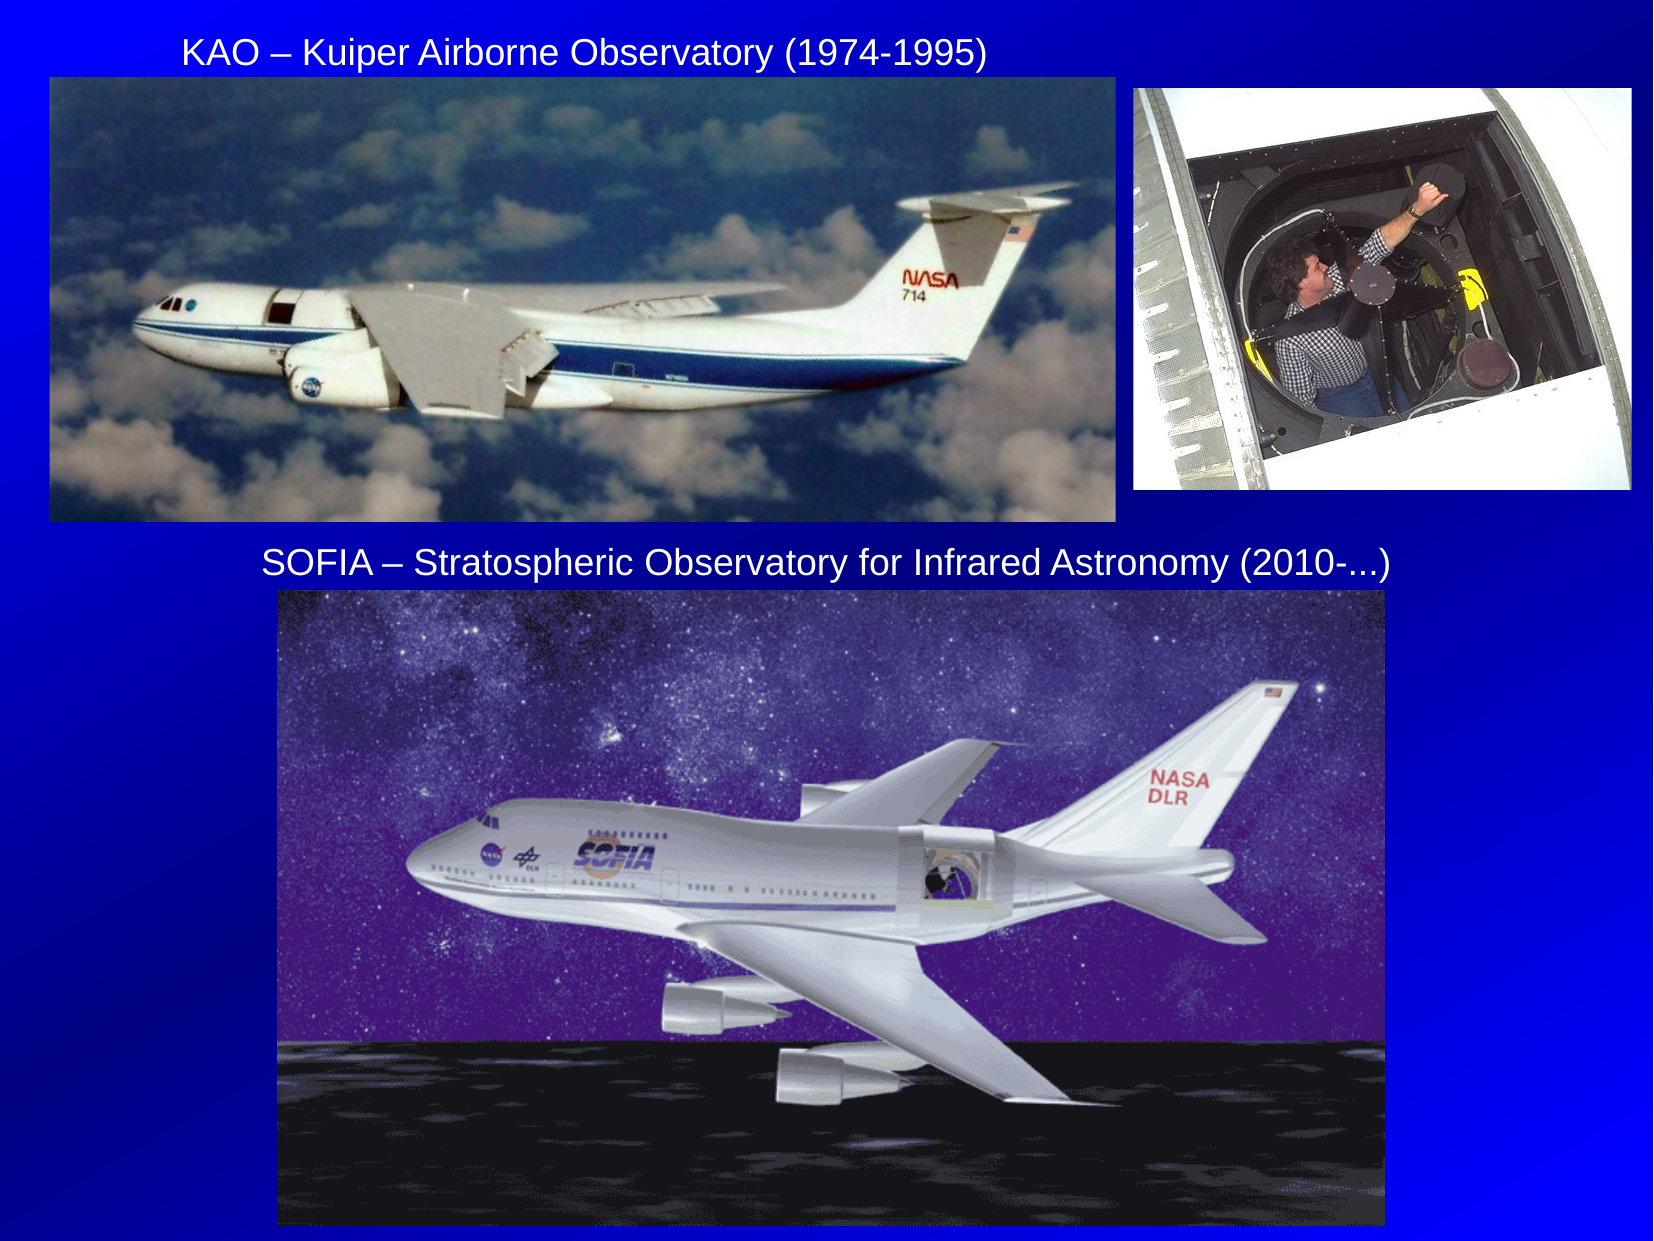

KAO – Kuiper Airborne Observatory (1974-1995)
SOFIA – Stratospheric Observatory for Infrared Astronomy (2010-...)